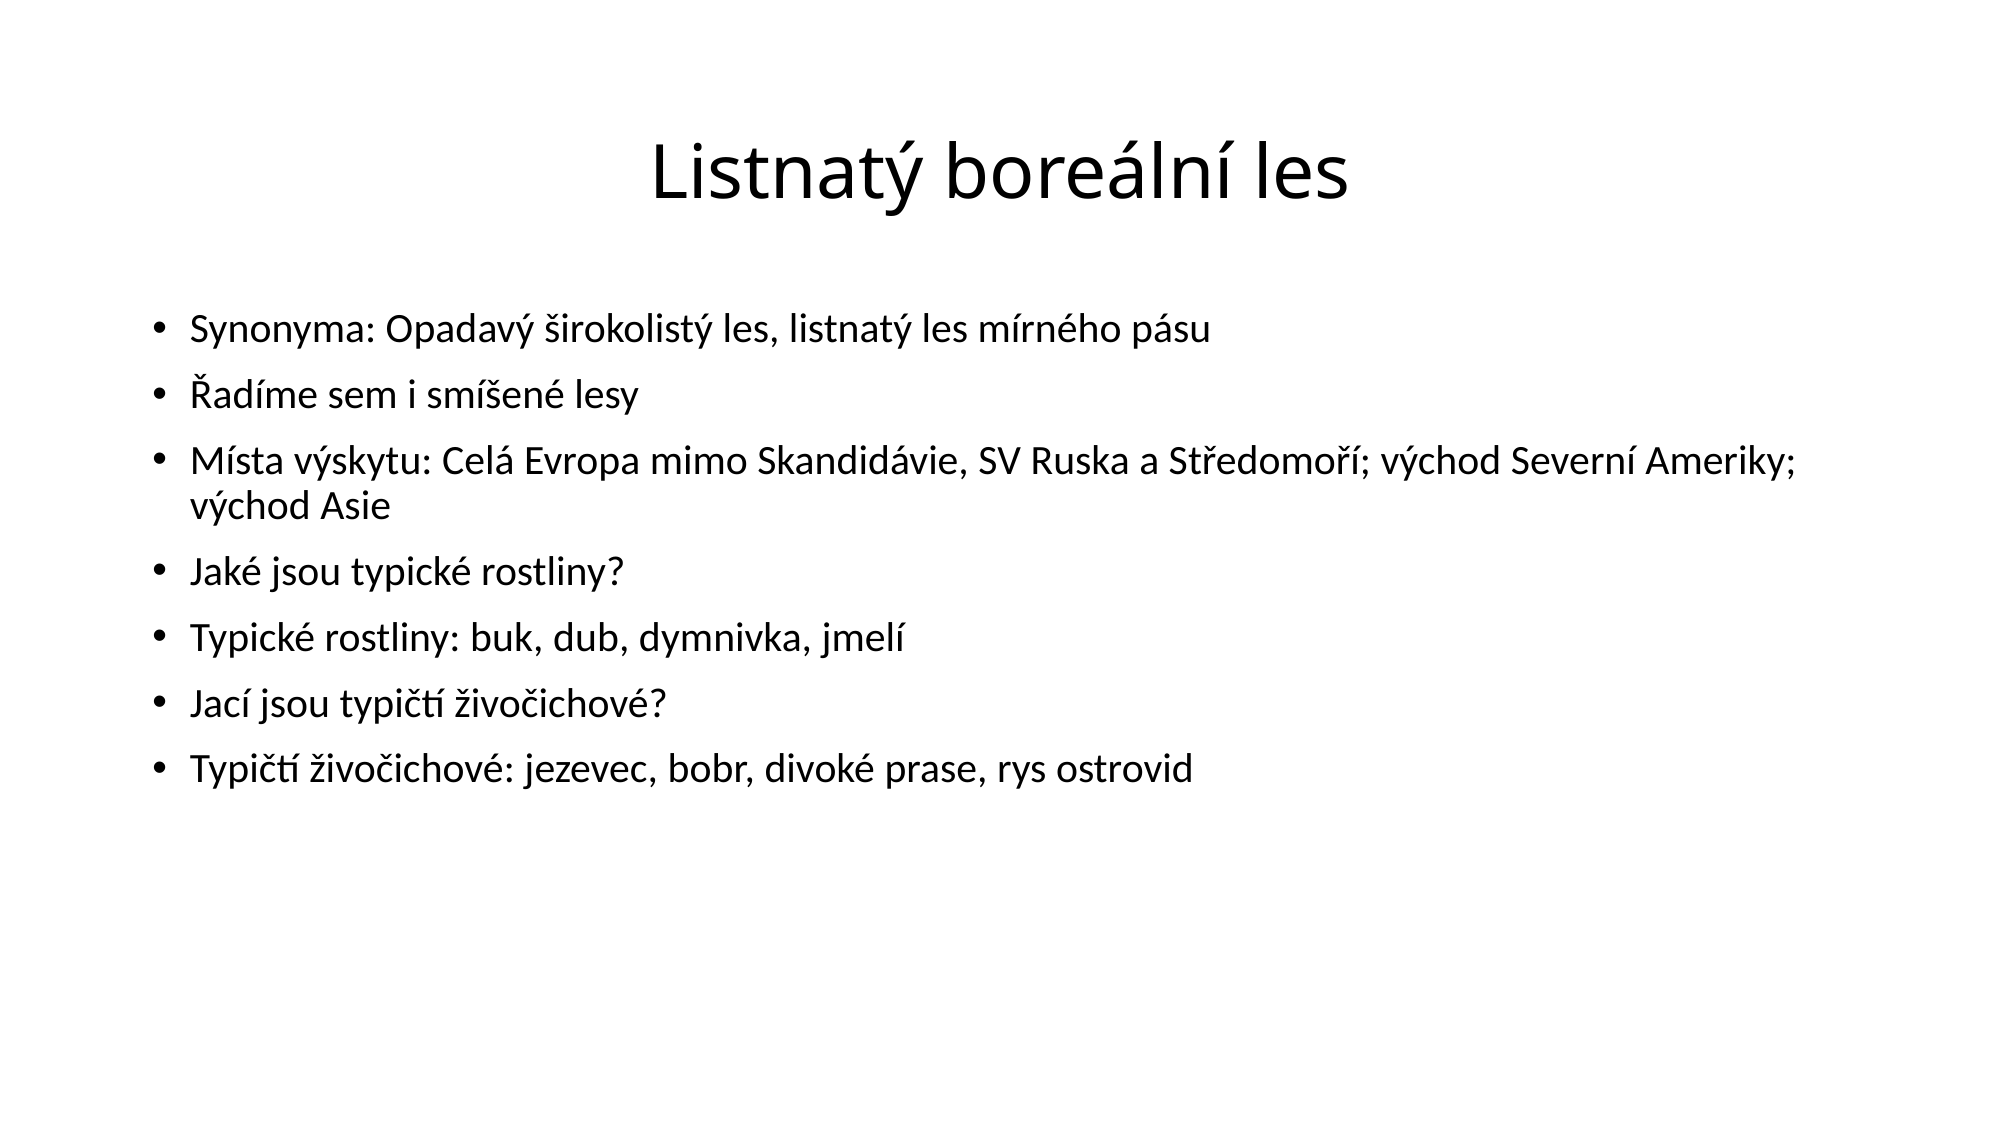

# Listnatý boreální les
Synonyma: Opadavý širokolistý les, listnatý les mírného pásu
Řadíme sem i smíšené lesy
Místa výskytu: Celá Evropa mimo Skandidávie, SV Ruska a Středomoří; východ Severní Ameriky; východ Asie
Jaké jsou typické rostliny?
Typické rostliny: buk, dub, dymnivka, jmelí
Jací jsou typičtí živočichové?
Typičtí živočichové: jezevec, bobr, divoké prase, rys ostrovid